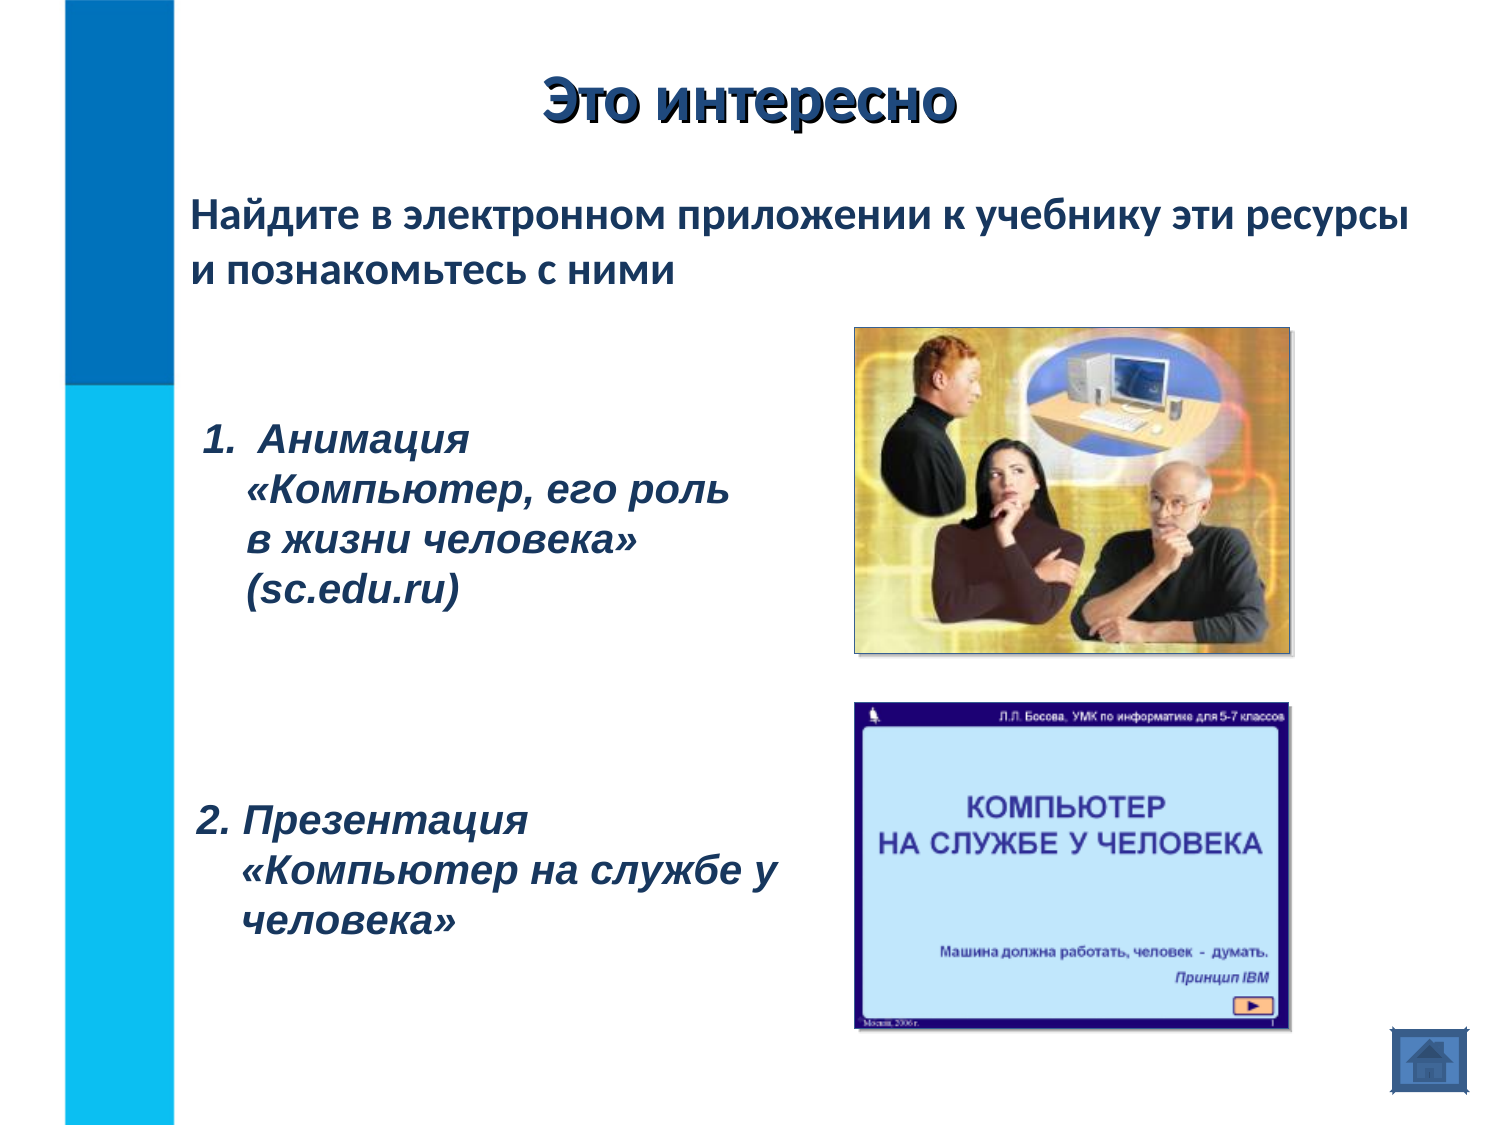

# Это интересно
Найдите в электронном приложении к учебнику эти ресурсы и познакомьтесь с ними
 Анимация
«Компьютер, его роль
в жизни человека»
(sc.edu.ru)
2. Презентация
	«Компьютер на службе у человека»